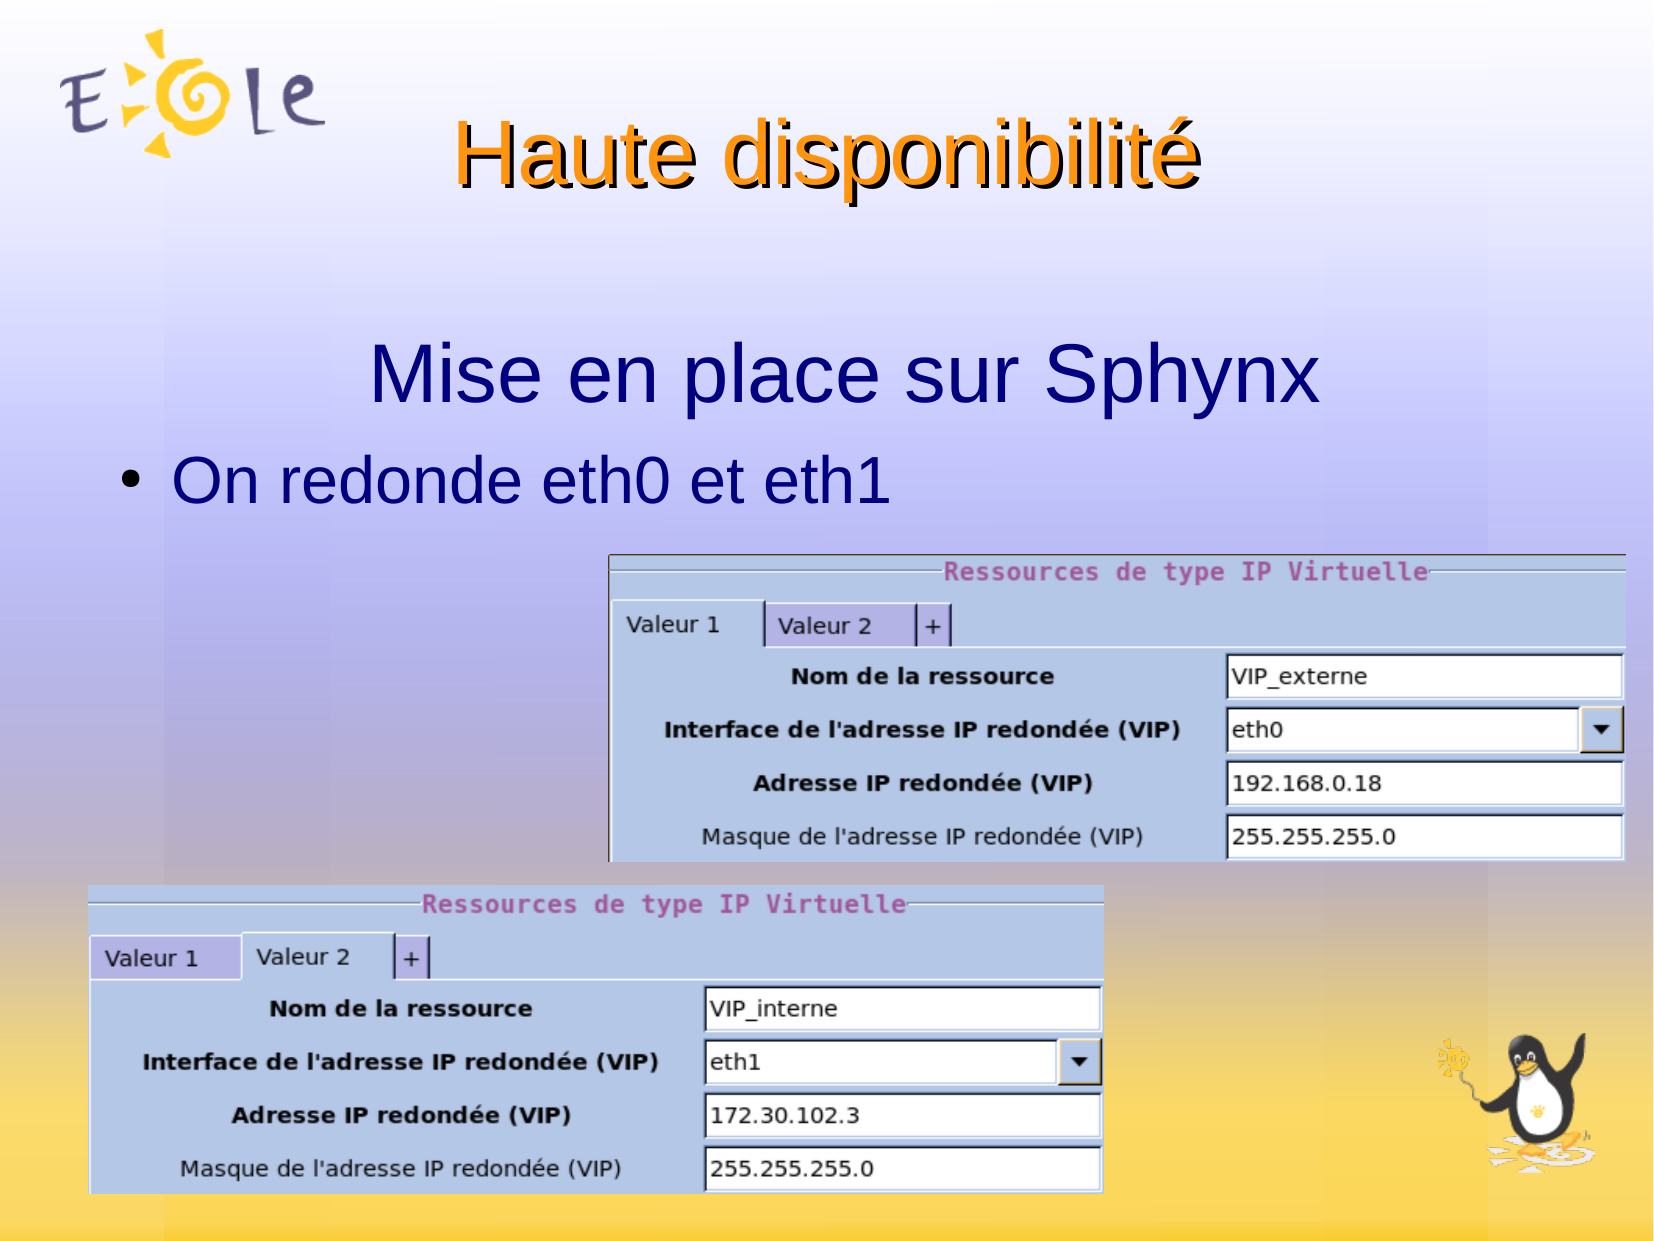

# Haute disponibilité
Mise en place sur Sphynx
On redonde eth0 et eth1